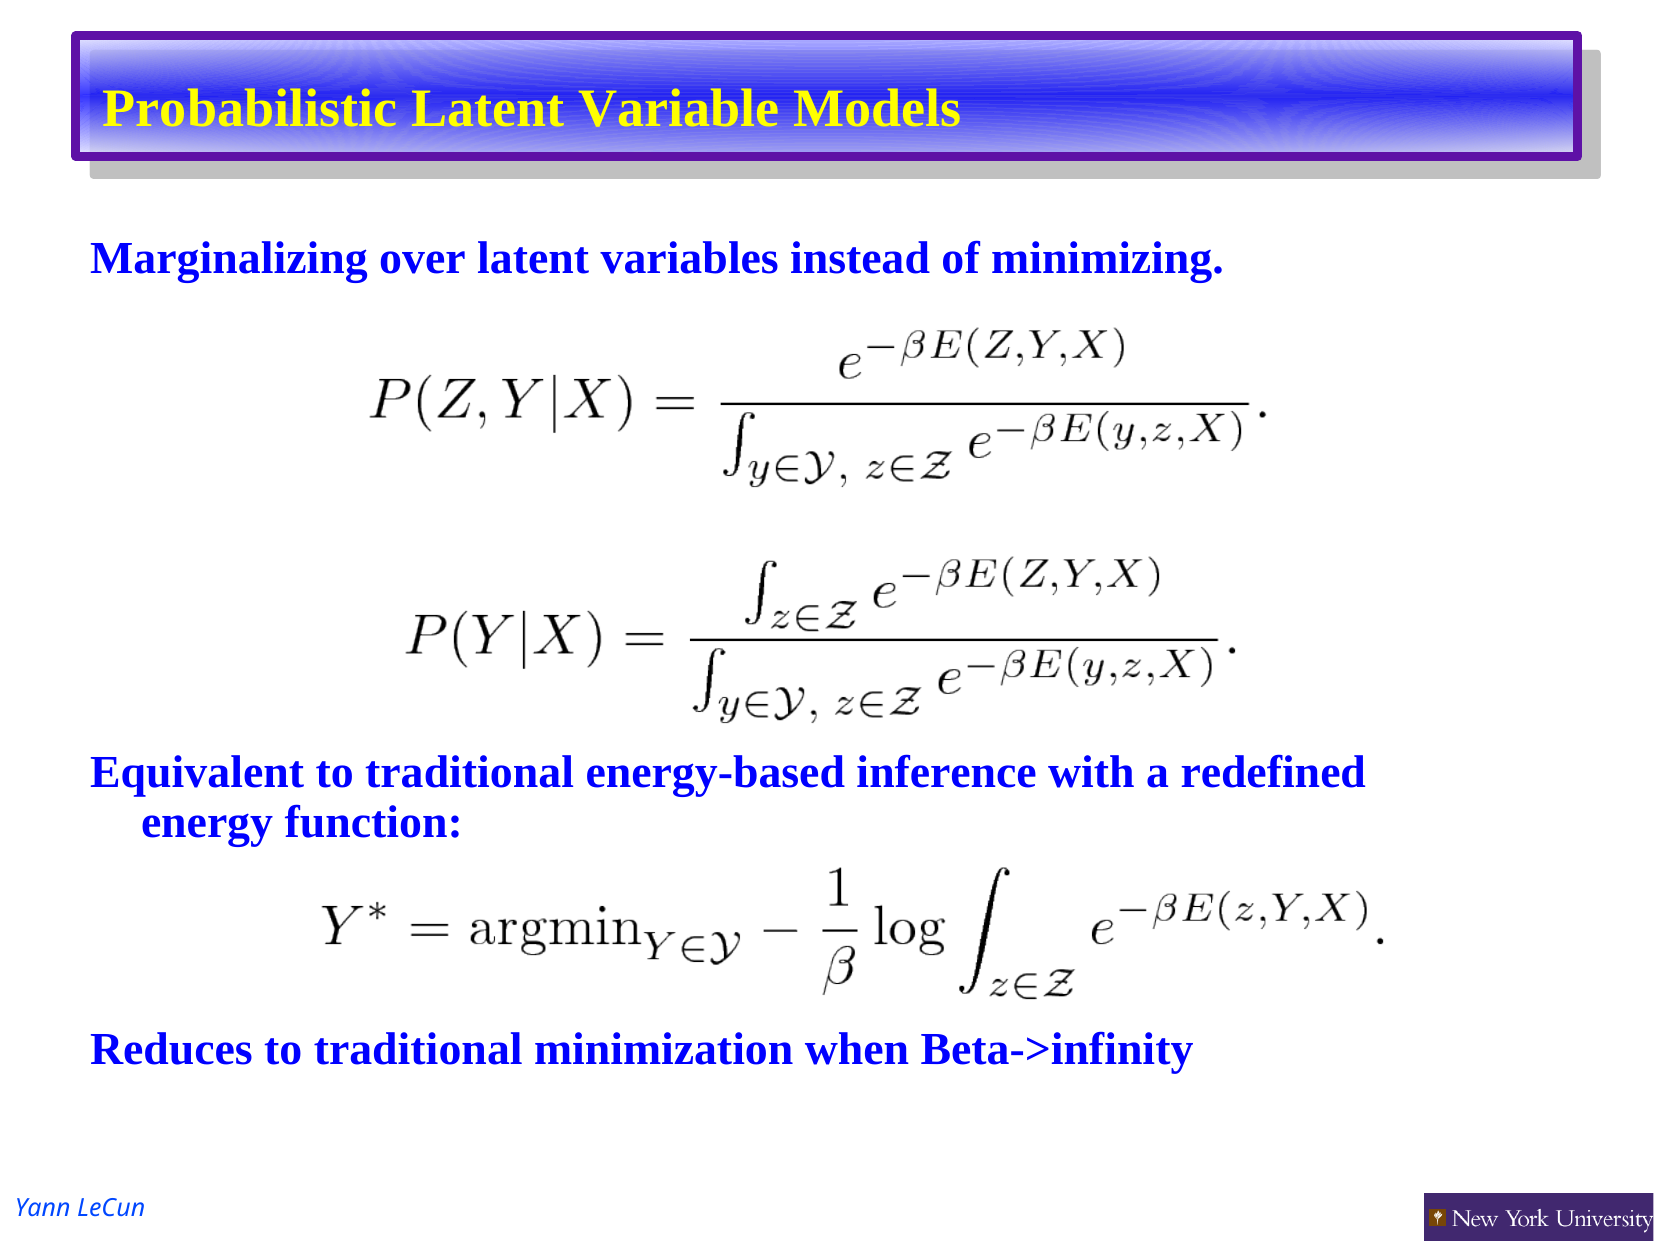

# Probabilistic Latent Variable Models
Marginalizing over latent variables instead of minimizing.
Equivalent to traditional energy-based inference with a redefined energy function:
Reduces to traditional minimization when Beta->infinity